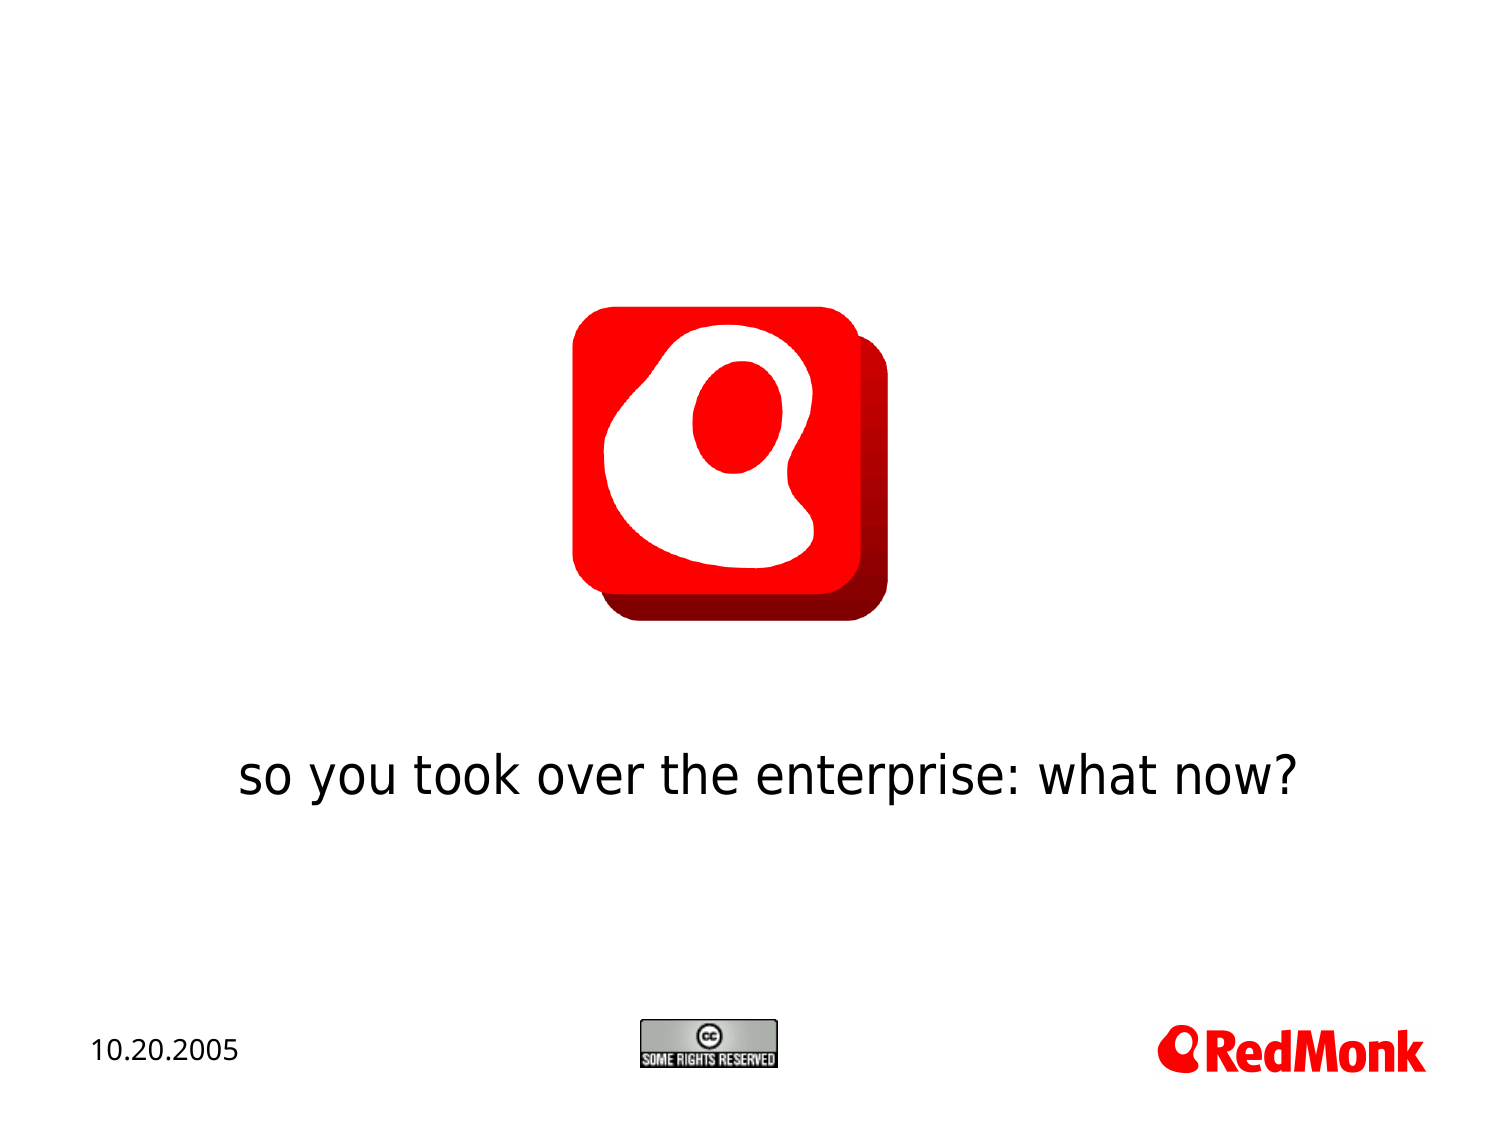

# so you took over the enterprise: what now?